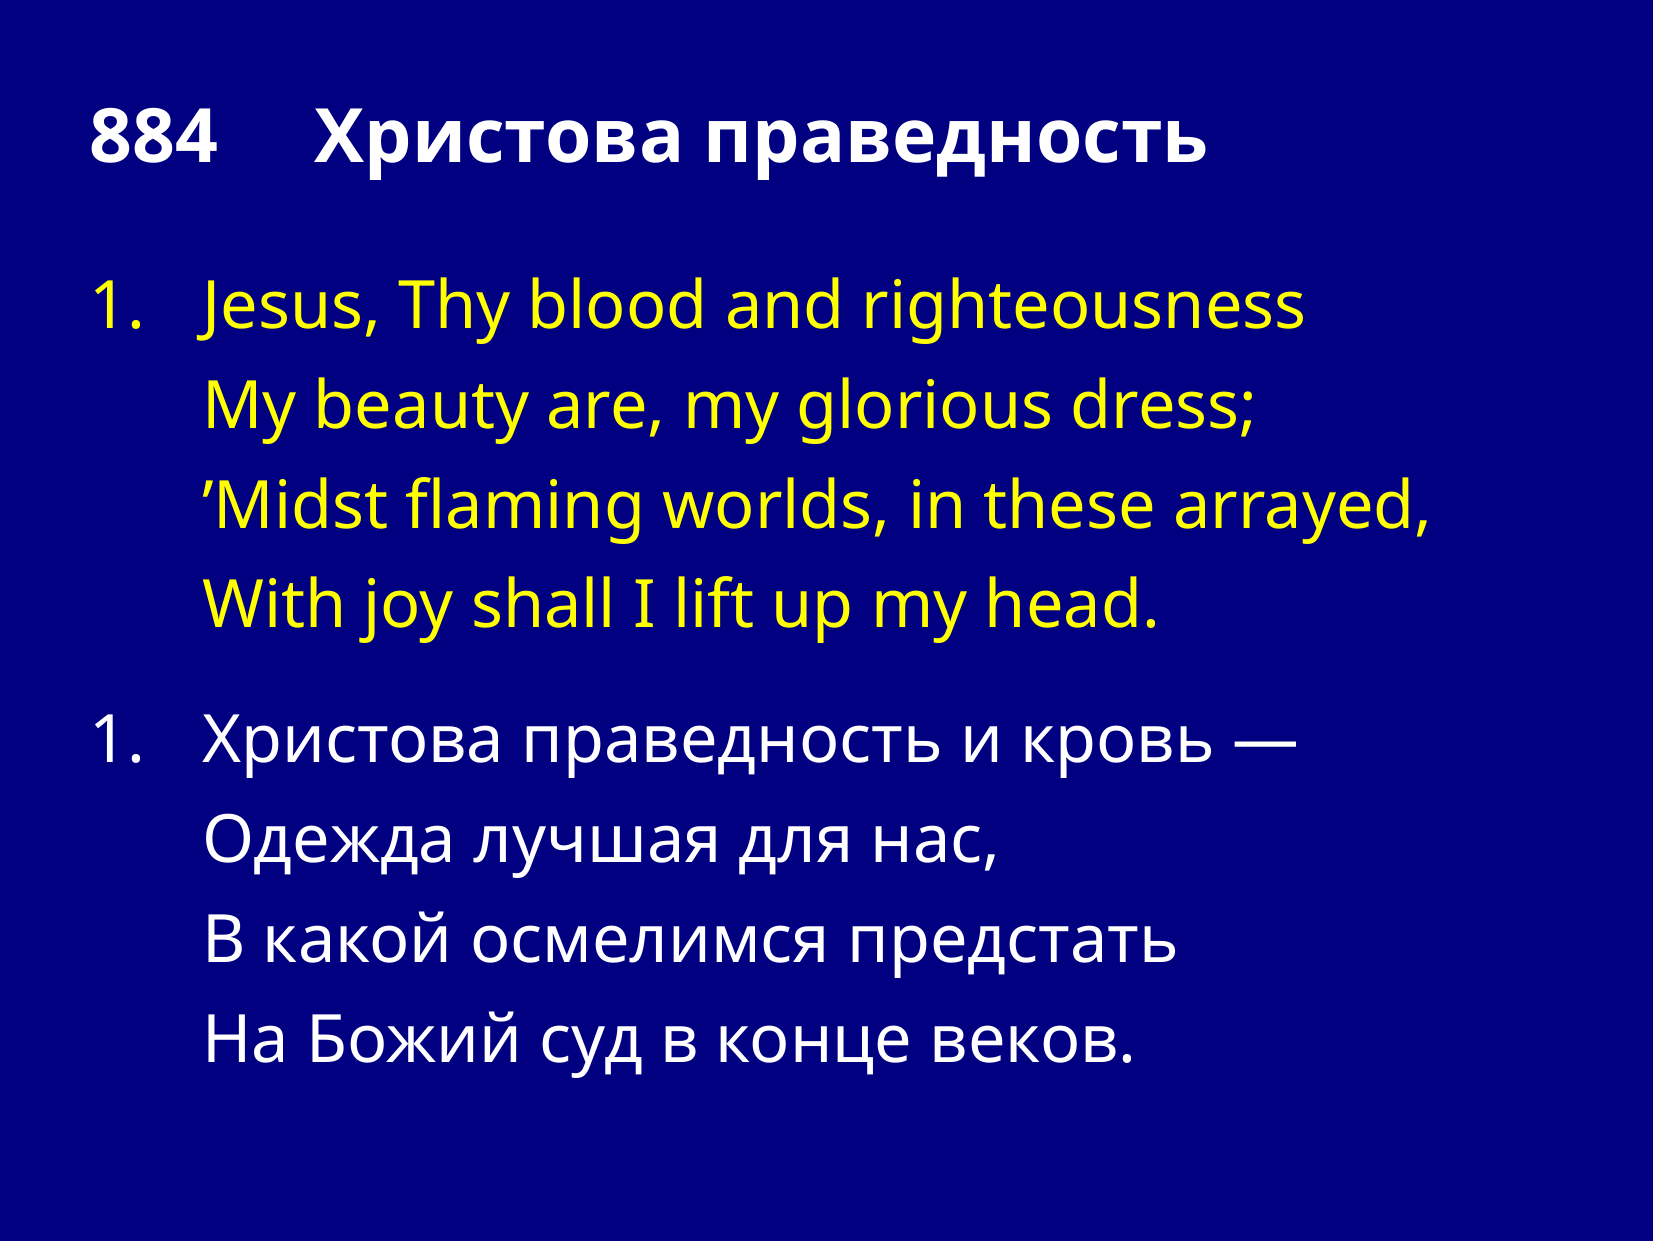

884	Христова праведность
1.	Jesus, Thy blood and righteousness
	My beauty are, my glorious dress;
	’Midst flaming worlds, in these arrayed,
	With joy shall I lift up my head.
1.	Христова праведность и кровь ―
	Одежда лучшая для нас,
	В какой осмелимся предстать
	На Божий суд в конце веков.